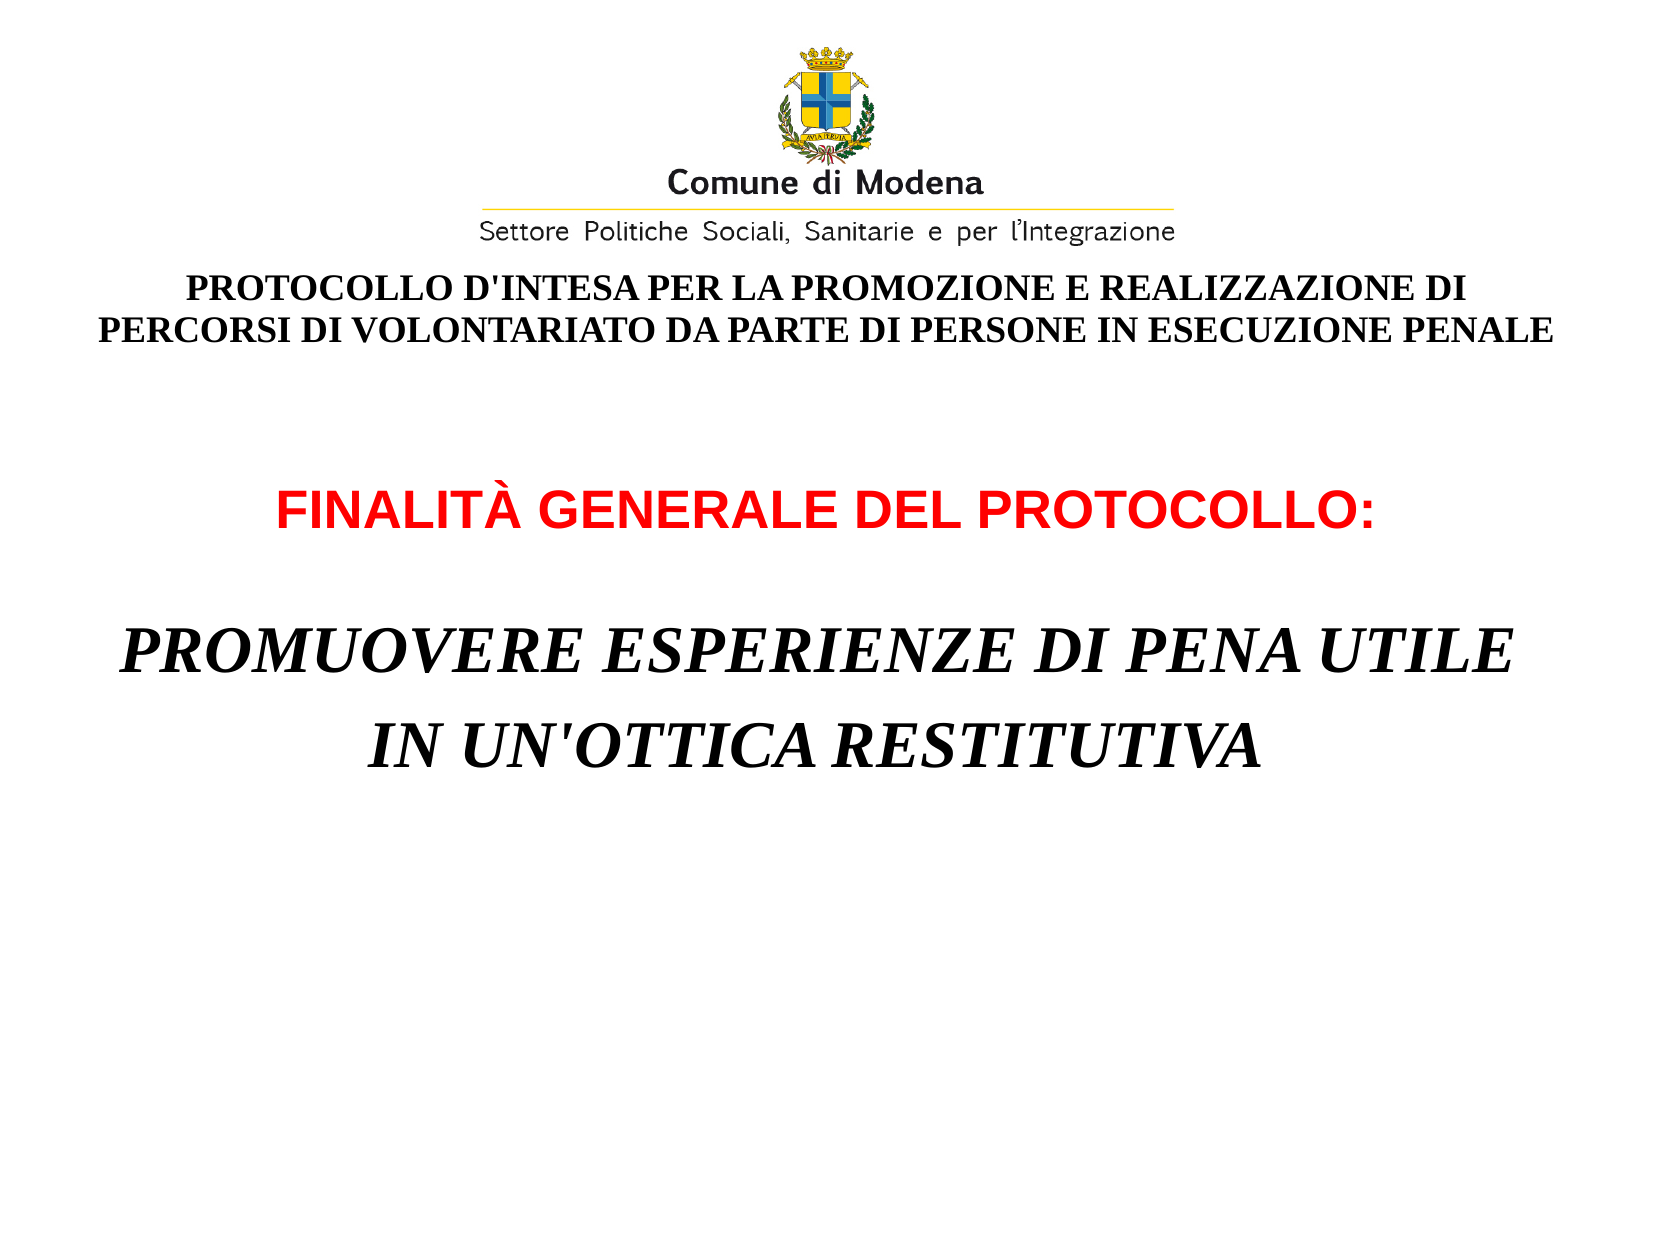

PROTOCOLLO D'INTESA PER LA PROMOZIONE E REALIZZAZIONE DI PERCORSI DI VOLONTARIATO DA PARTE DI PERSONE IN ESECUZIONE PENALE
FINALITÀ GENERALE DEL PROTOCOLLO:
PROMUOVERE ESPERIENZE DI PENA UTILE
IN UN'OTTICA RESTITUTIVA